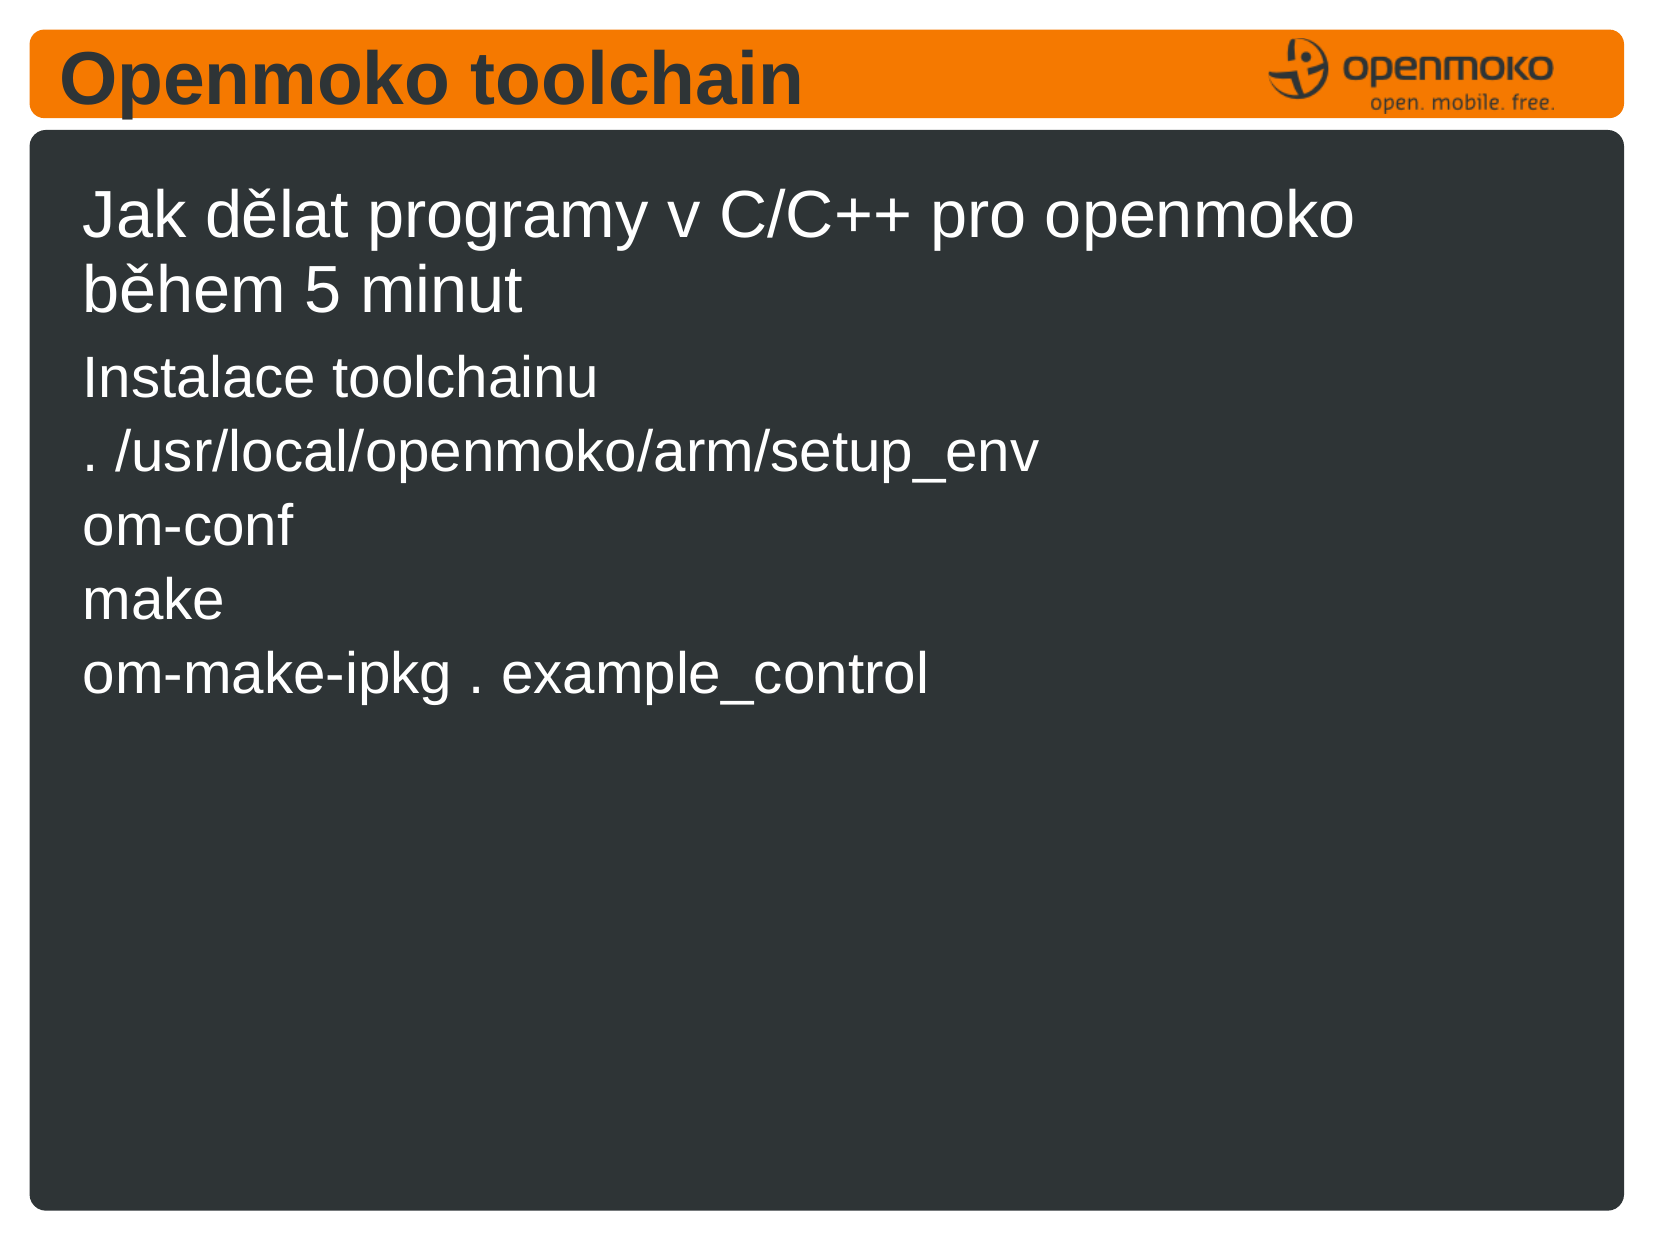

# Openmoko toolchain
Jak dělat programy v C/C++ pro openmoko během 5 minut
Instalace toolchainu
. /usr/local/openmoko/arm/setup_env
om-conf
make
om-make-ipkg . example_control